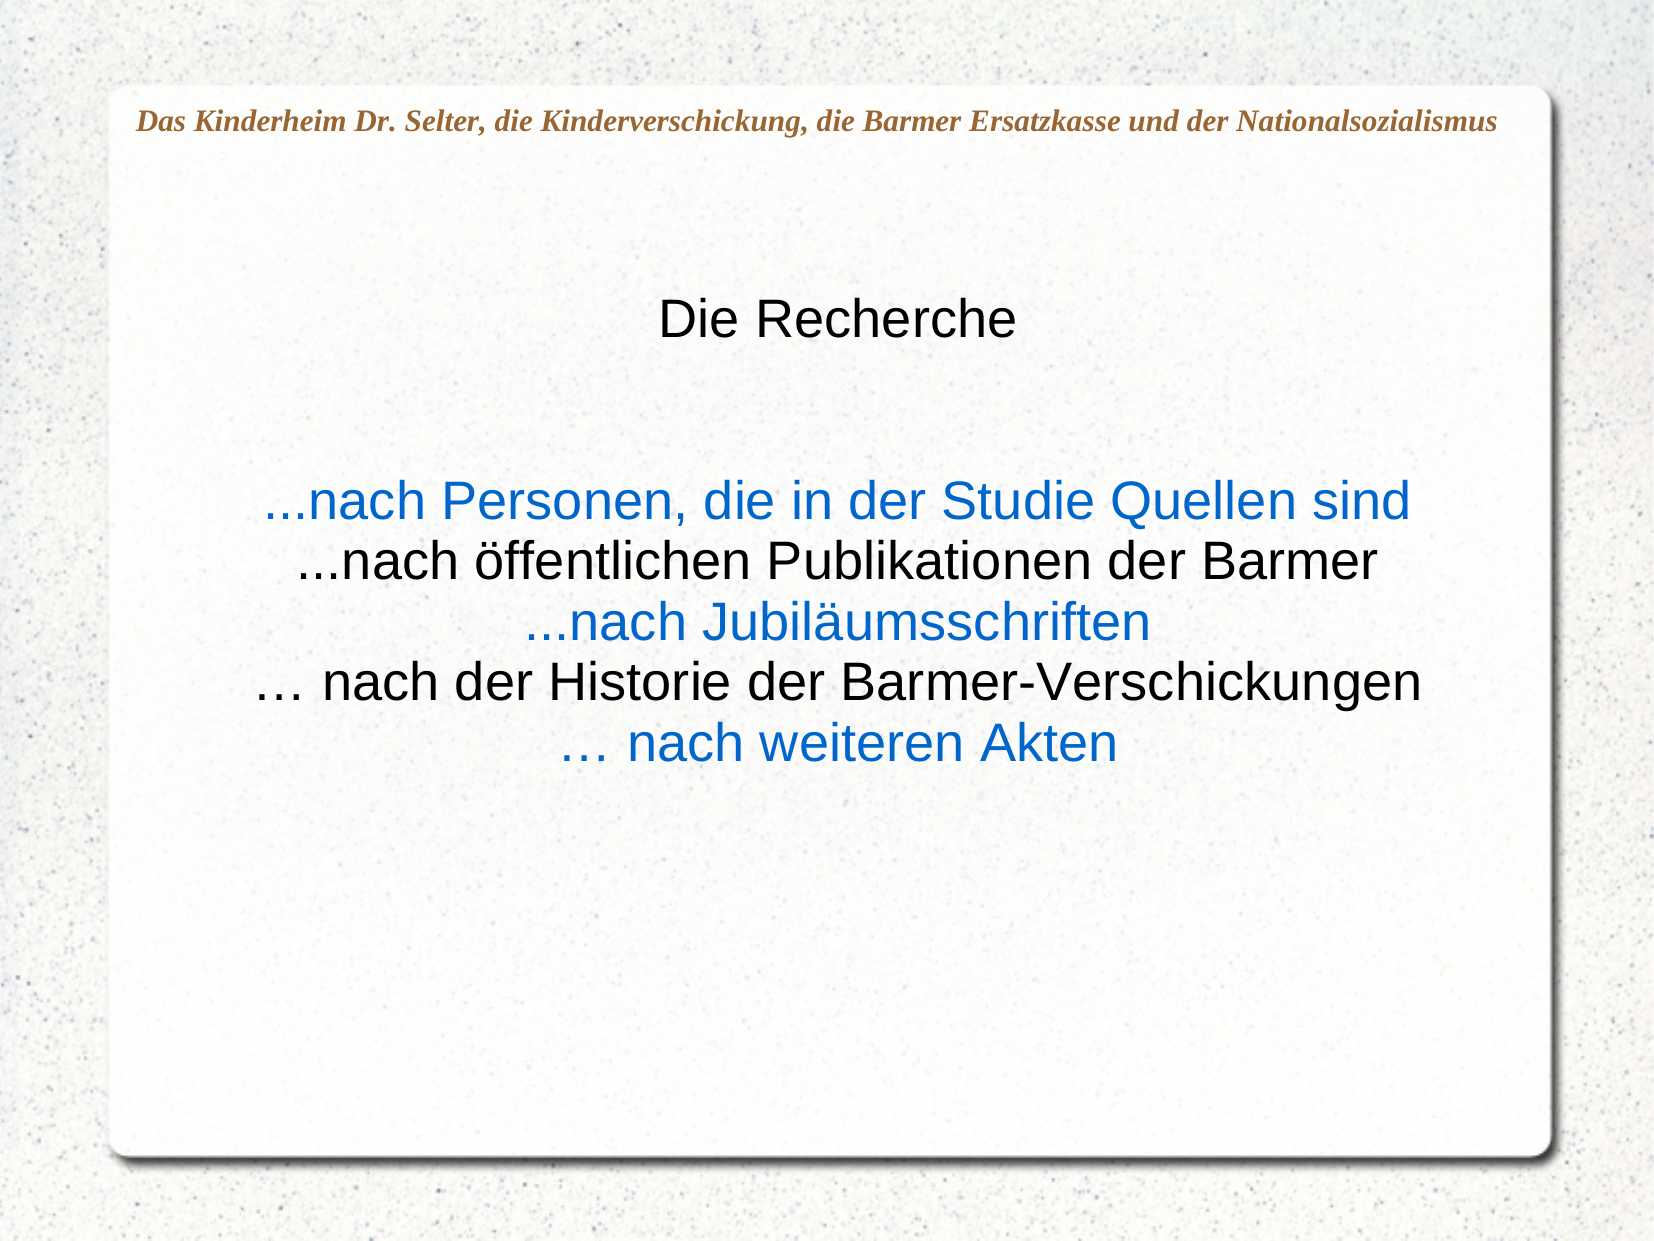

Die Recherche
...nach Personen, die in der Studie Quellen sind
...nach öffentlichen Publikationen der Barmer
...nach Jubiläumsschriften
… nach der Historie der Barmer-Verschickungen
… nach weiteren Akten
Vortrag auf dem Bundeskongress der Verschickungskinder am 17. November 2023 in Bad Salzdetfurth
# Das Kinderheim Dr. Selter, die Kinderverschickung, die Barmer Ersatzkasse und der Nationalsozialismus